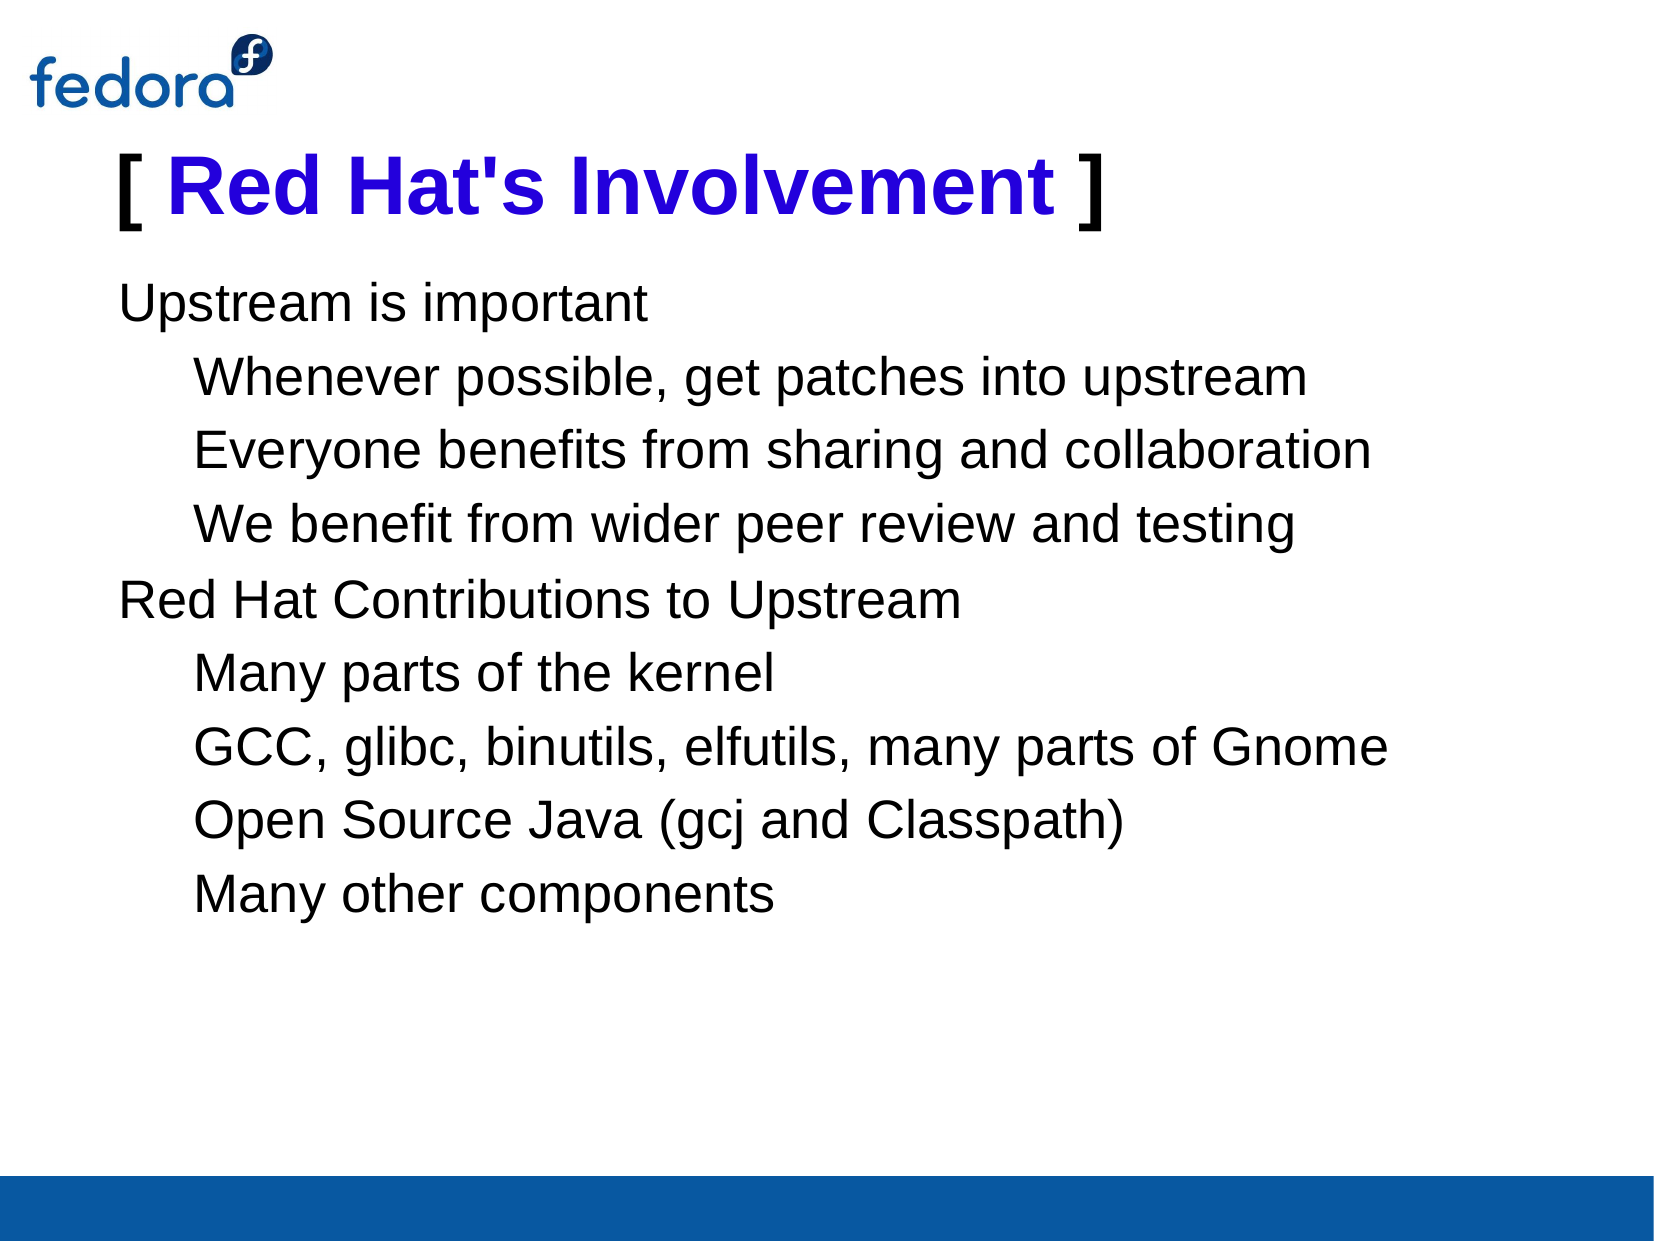

# [ Red Hat's Involvement ]
Upstream is important
Whenever possible, get patches into upstream
Everyone benefits from sharing and collaboration
We benefit from wider peer review and testing
Red Hat Contributions to Upstream
Many parts of the kernel
GCC, glibc, binutils, elfutils, many parts of Gnome
Open Source Java (gcj and Classpath)
Many other components